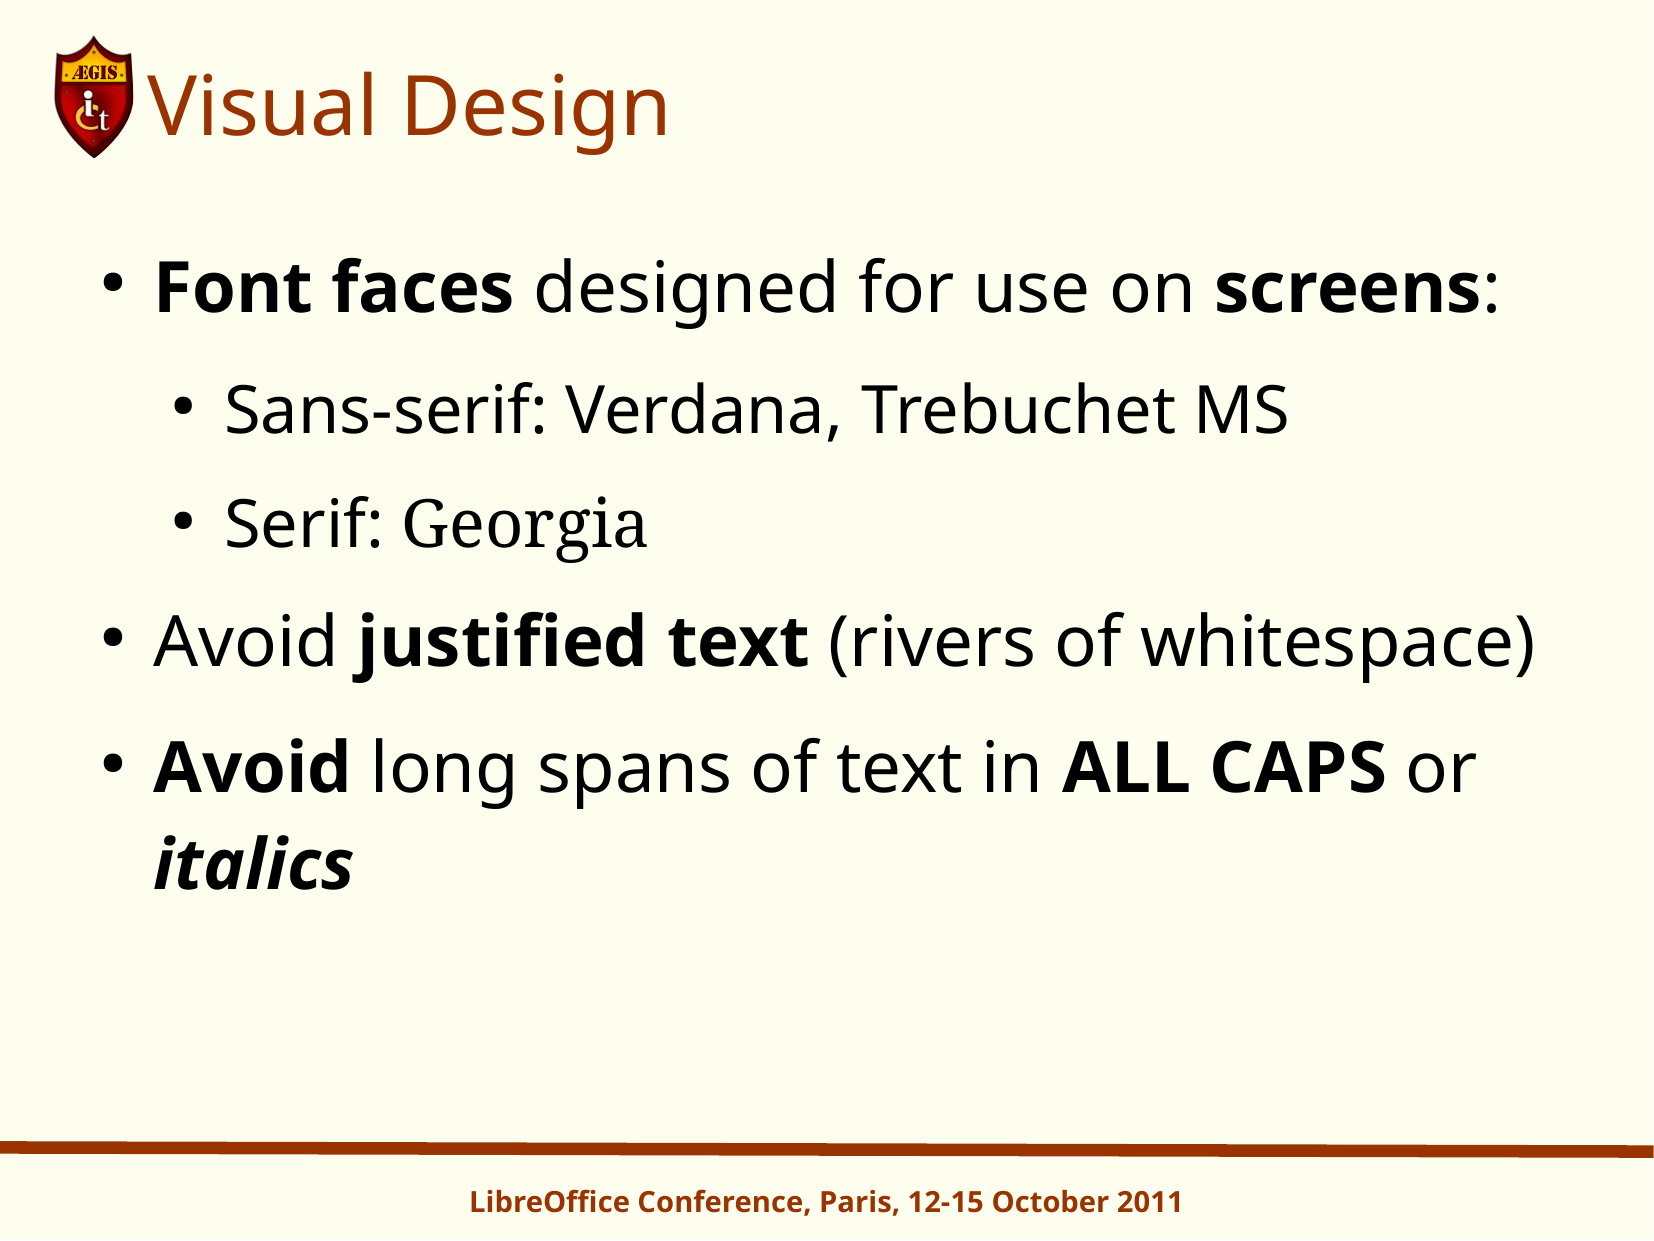

# Visual Design
Font faces designed for use on screens:
Sans-serif: Verdana, Trebuchet MS
Serif: Georgia
Avoid justified text (rivers of whitespace)
Avoid long spans of text in ALL CAPS or italics